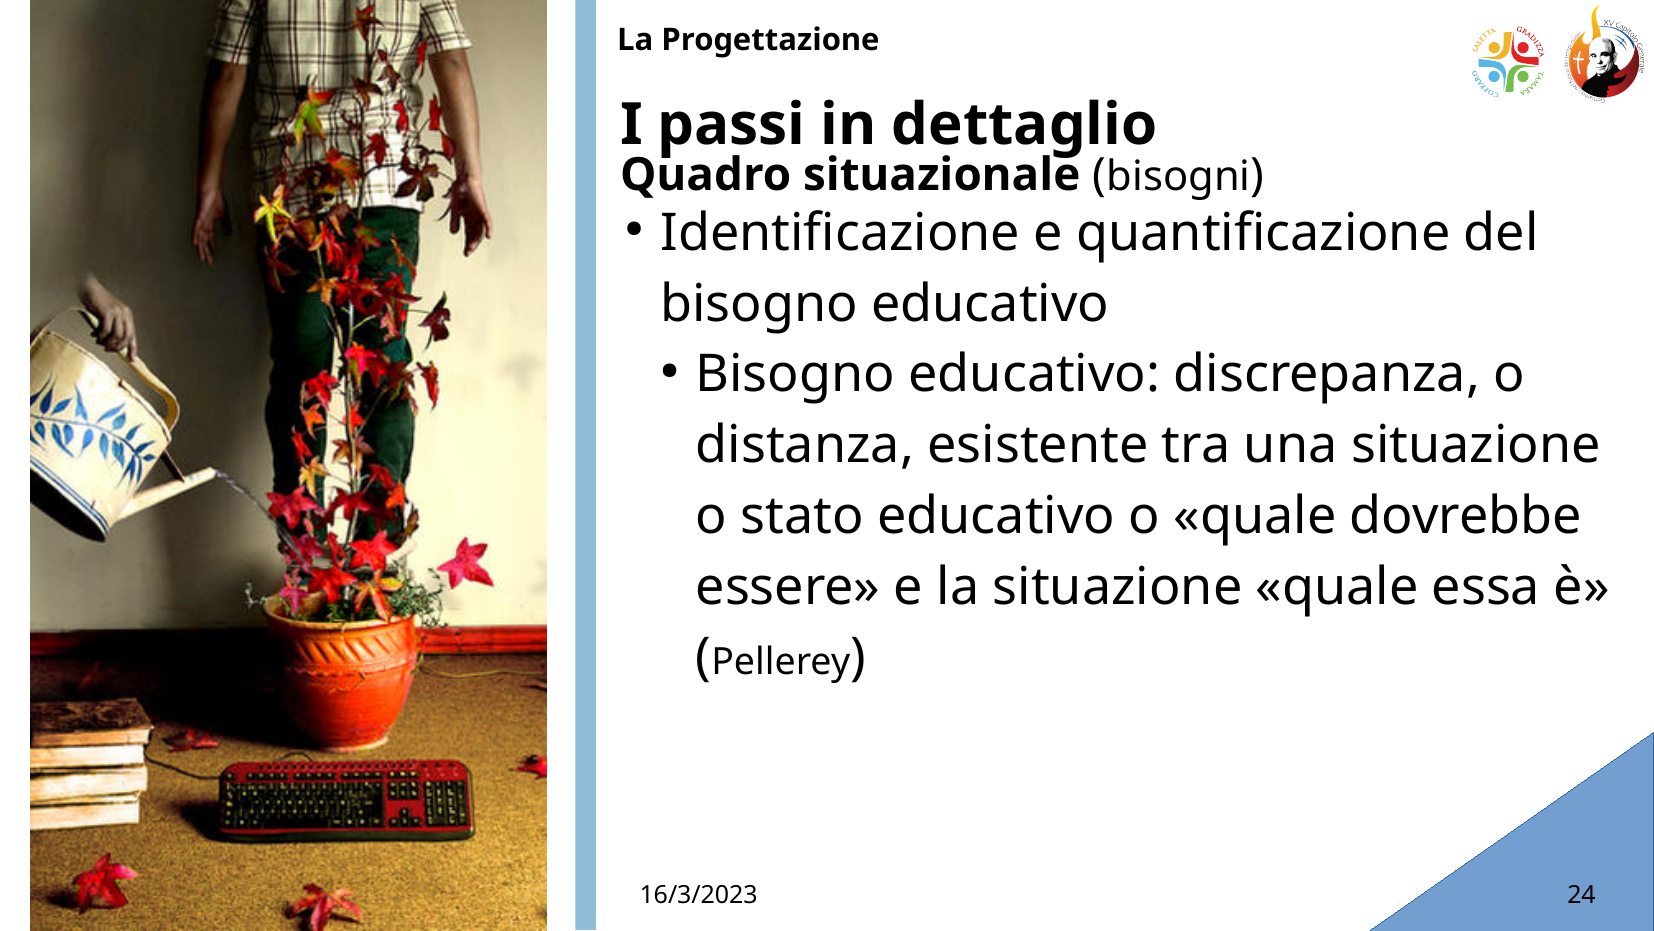

La Progettazione
I passi in dettaglio
Quadro situazionale (bisogni)
# Identificazione e quantificazione del bisogno educativo
Bisogno educativo: discrepanza, o distanza, esistente tra una situazione o stato educativo o «quale dovrebbe essere» e la situazione «quale essa è» (Pellerey)